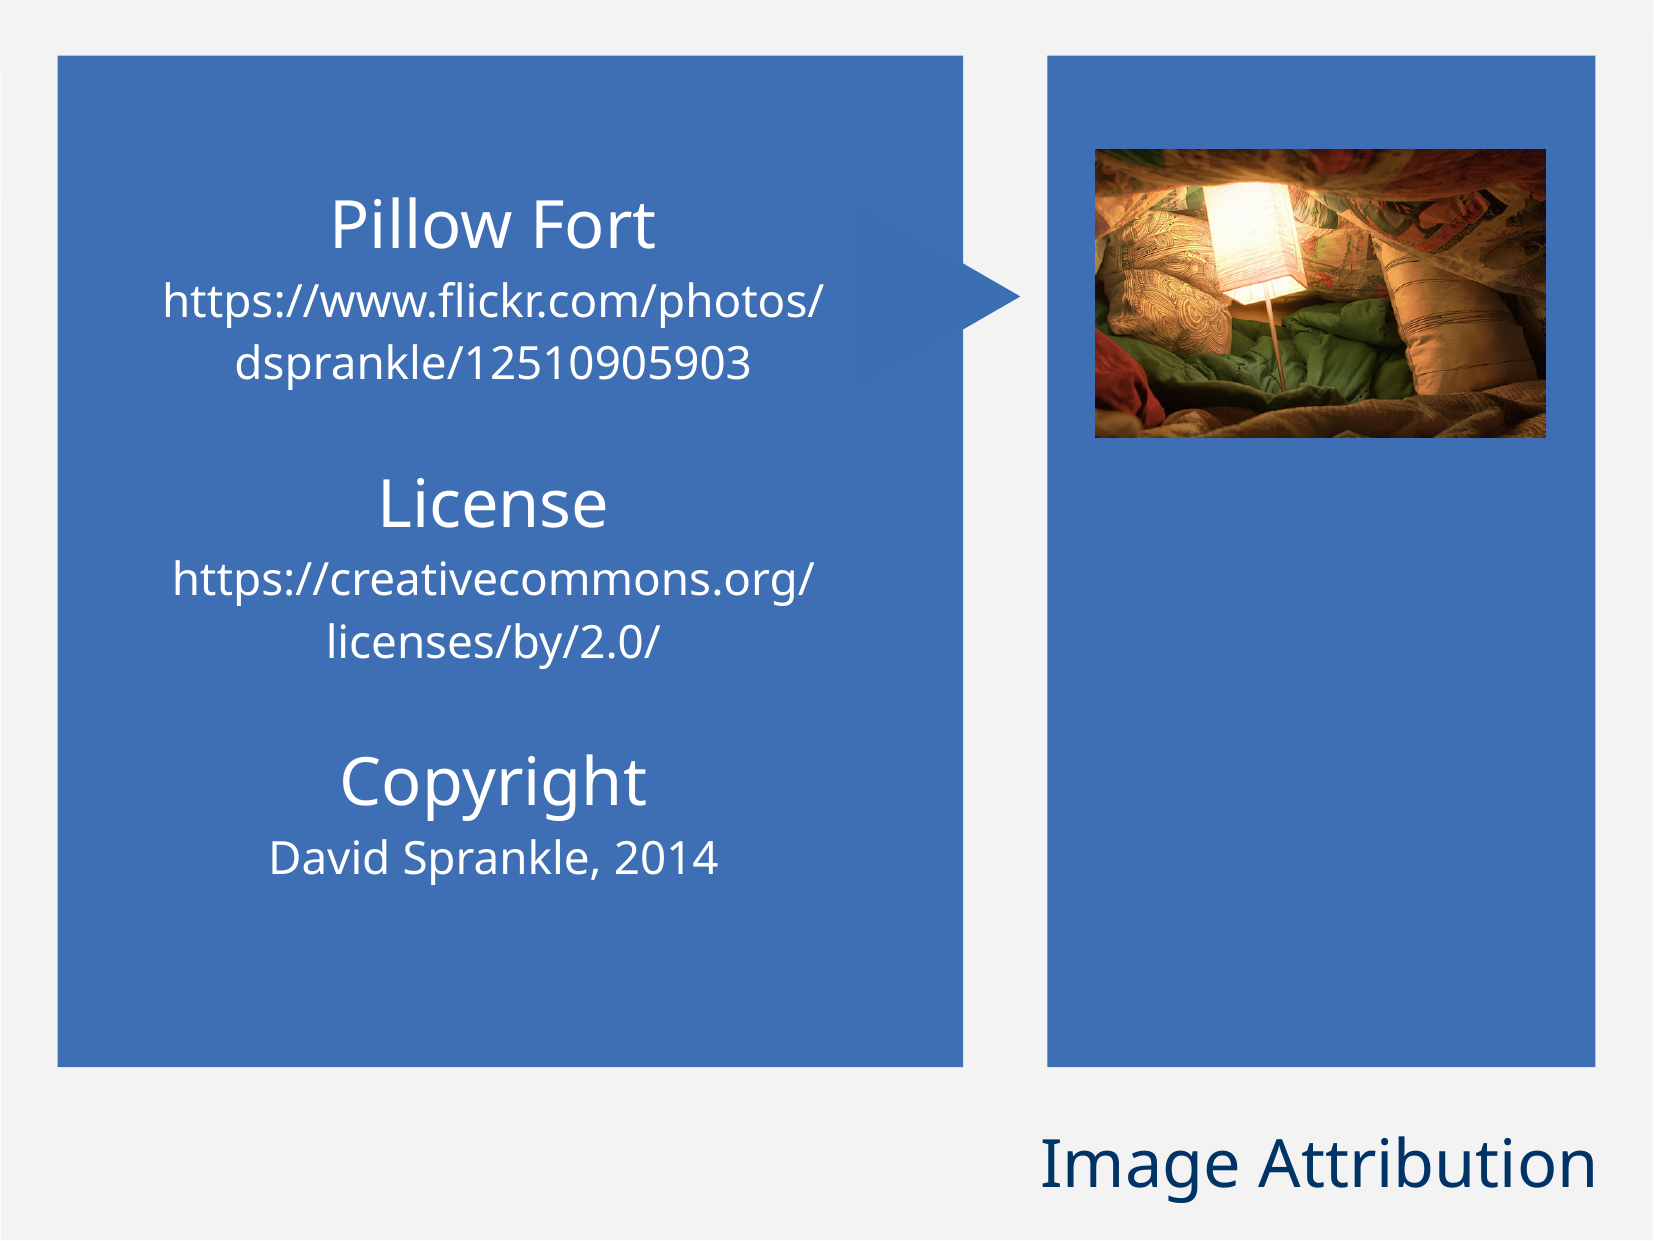

Pillow Fort
https://www.flickr.com/photos/dsprankle/12510905903
License
https://creativecommons.org/licenses/by/2.0/
Copyright
David Sprankle, 2014
Image Attribution